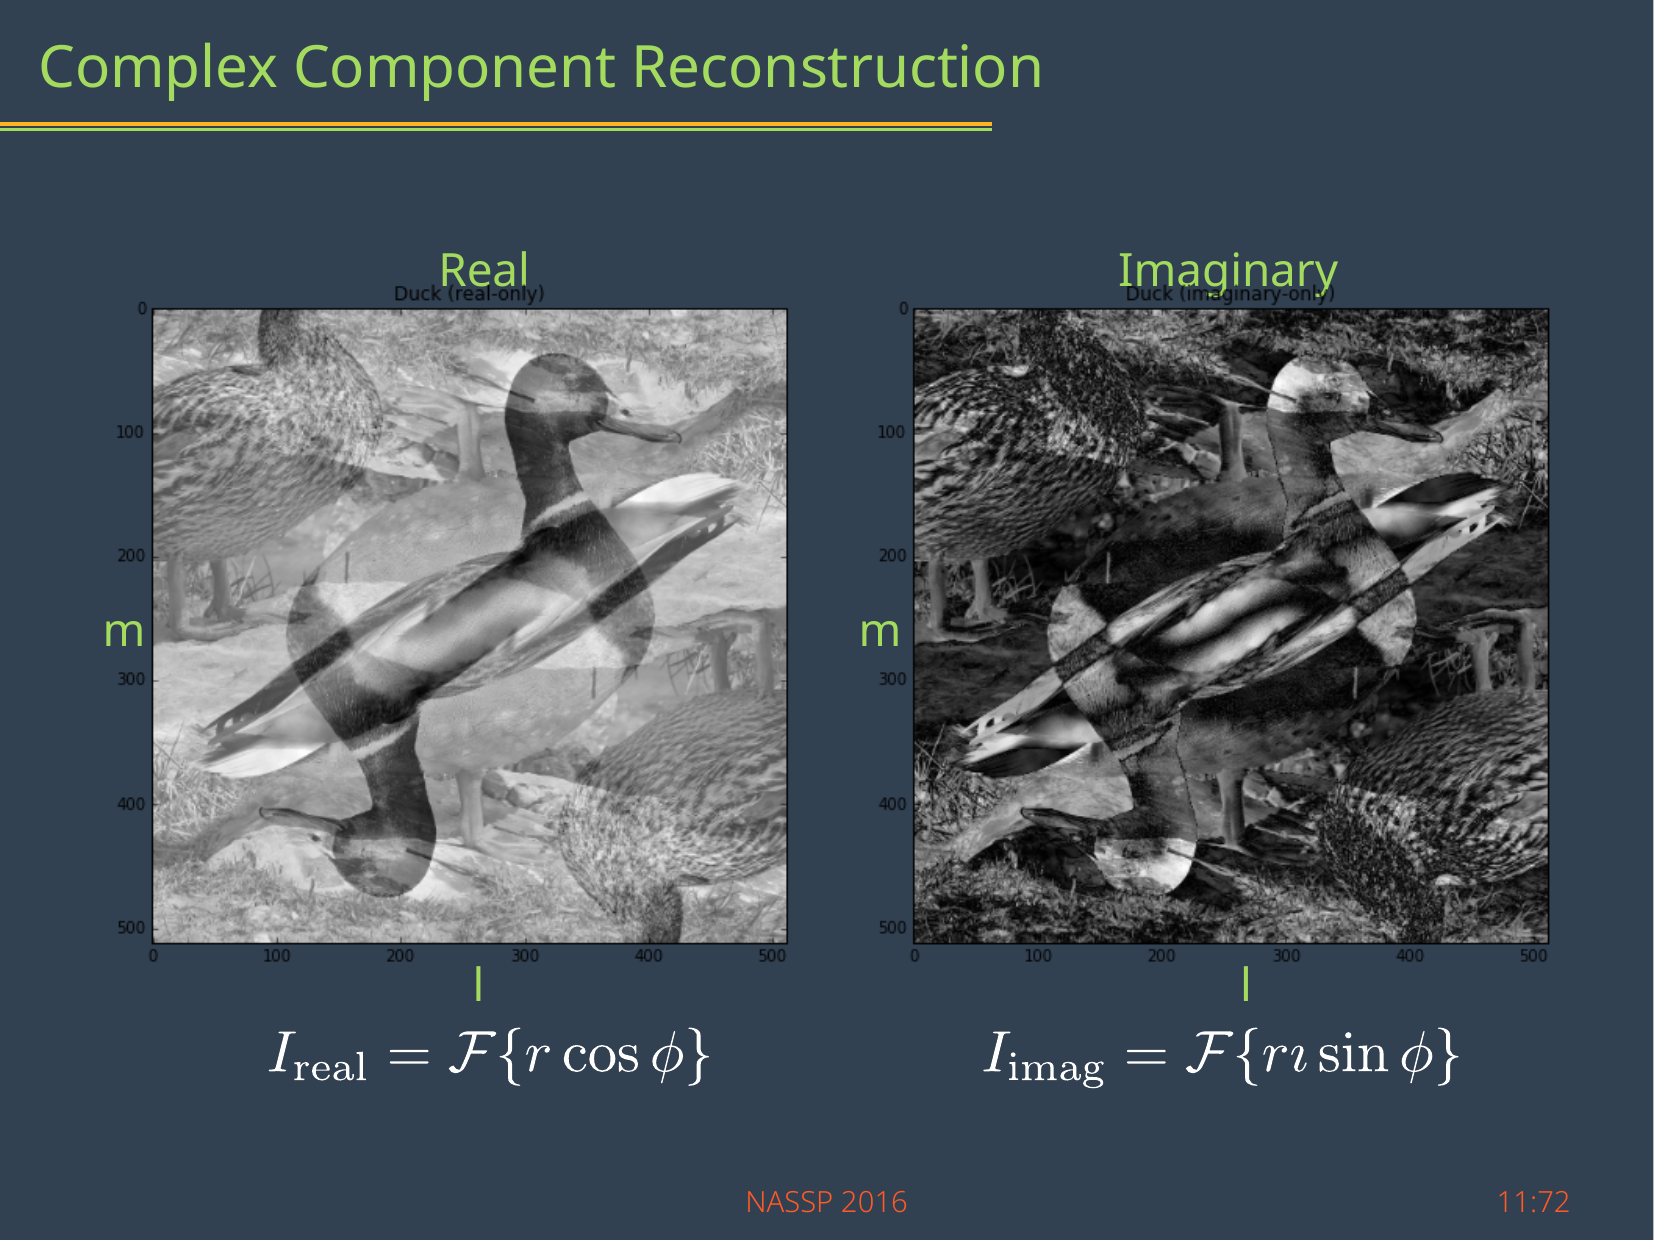

Complex Component Reconstruction
Real
Imaginary
m
m
l
l
NASSP 2016
11